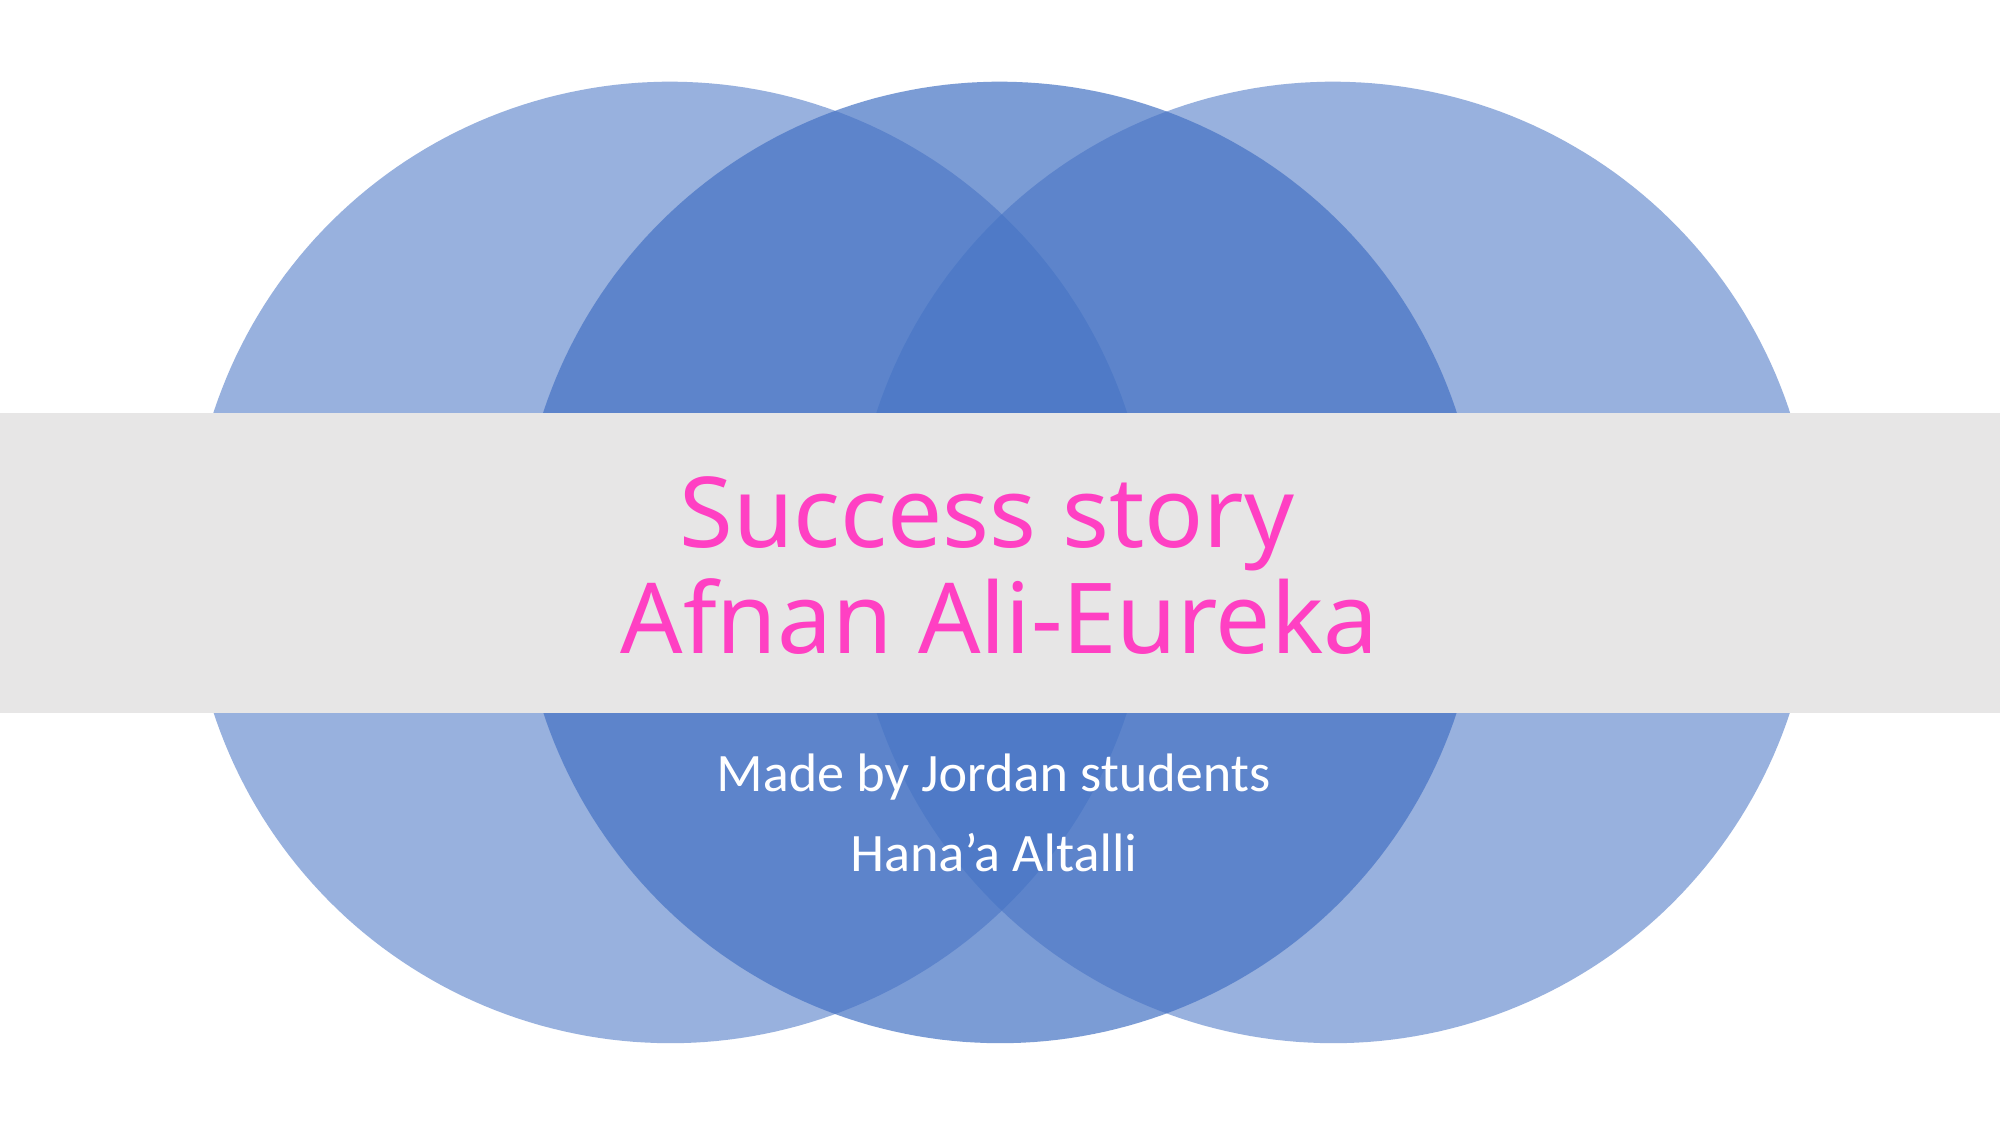

# Success story Afnan Ali-Eureka
Made by Jordan students
Hana’a Altalli